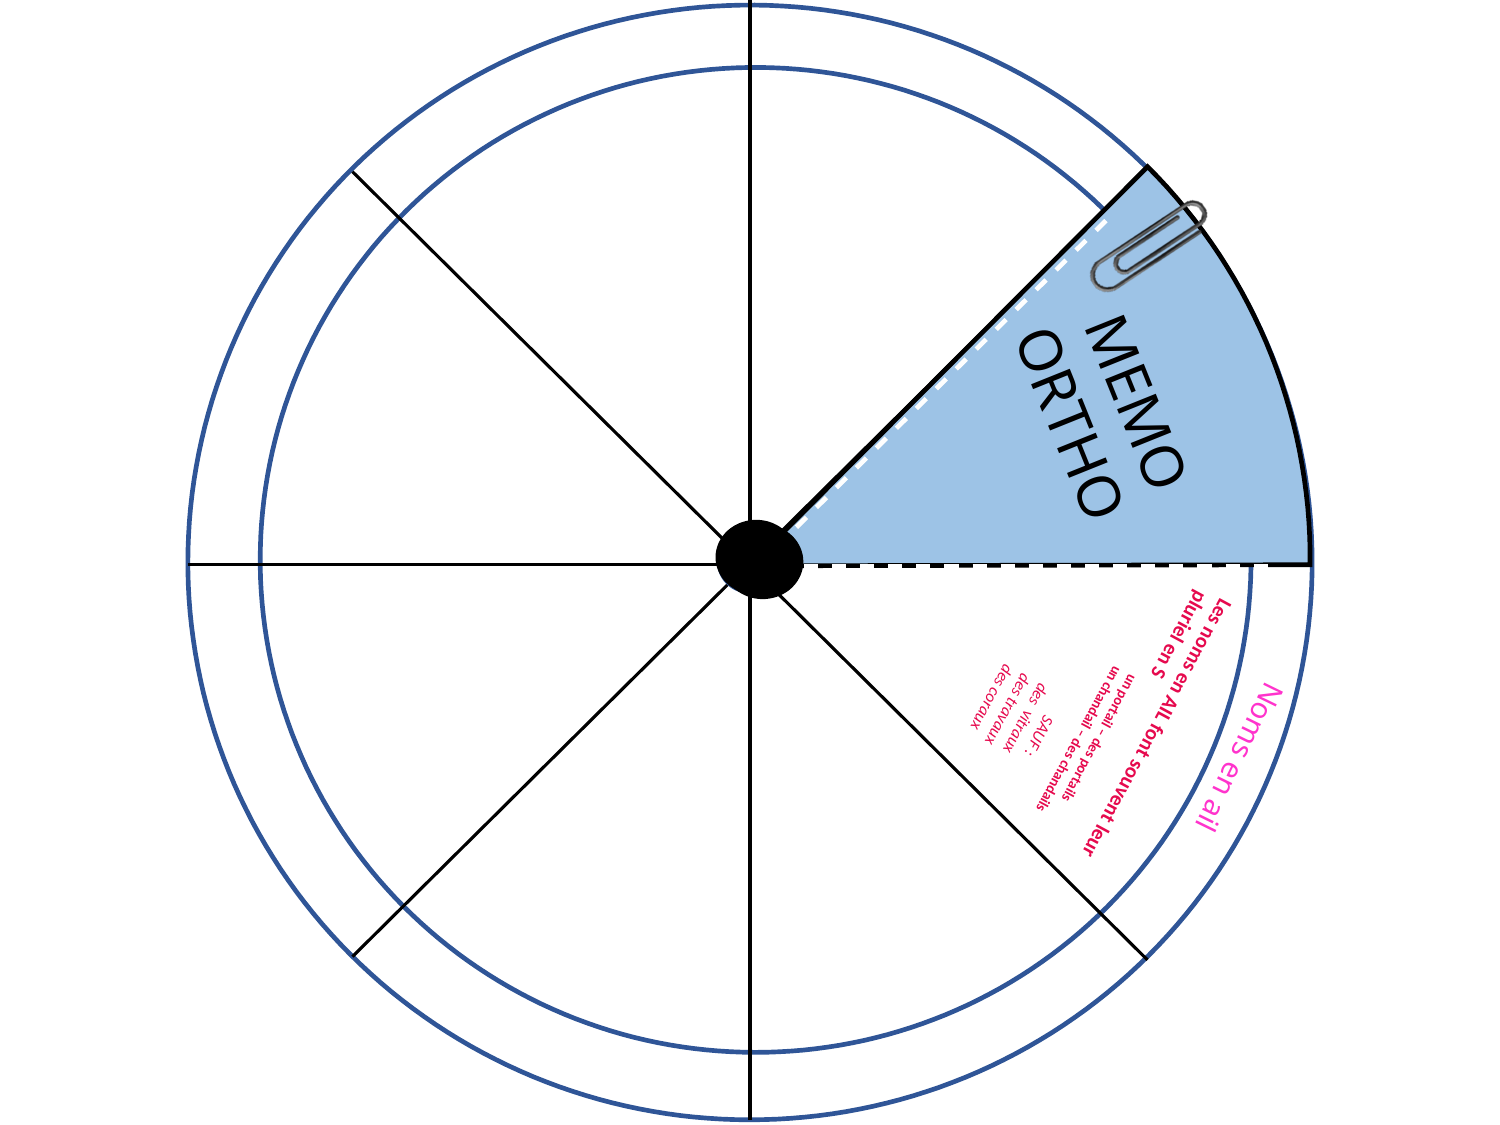

MEMO
ORTHO
ReCreatisse.com
ReCreatisse.com
Les noms en AIL font souvent leur
 pluriel en S
 un portail – des portails
 un chandail – des chandails
 SAUF :
 des vitraux
 des travaux
 des coraux
Noms en ail